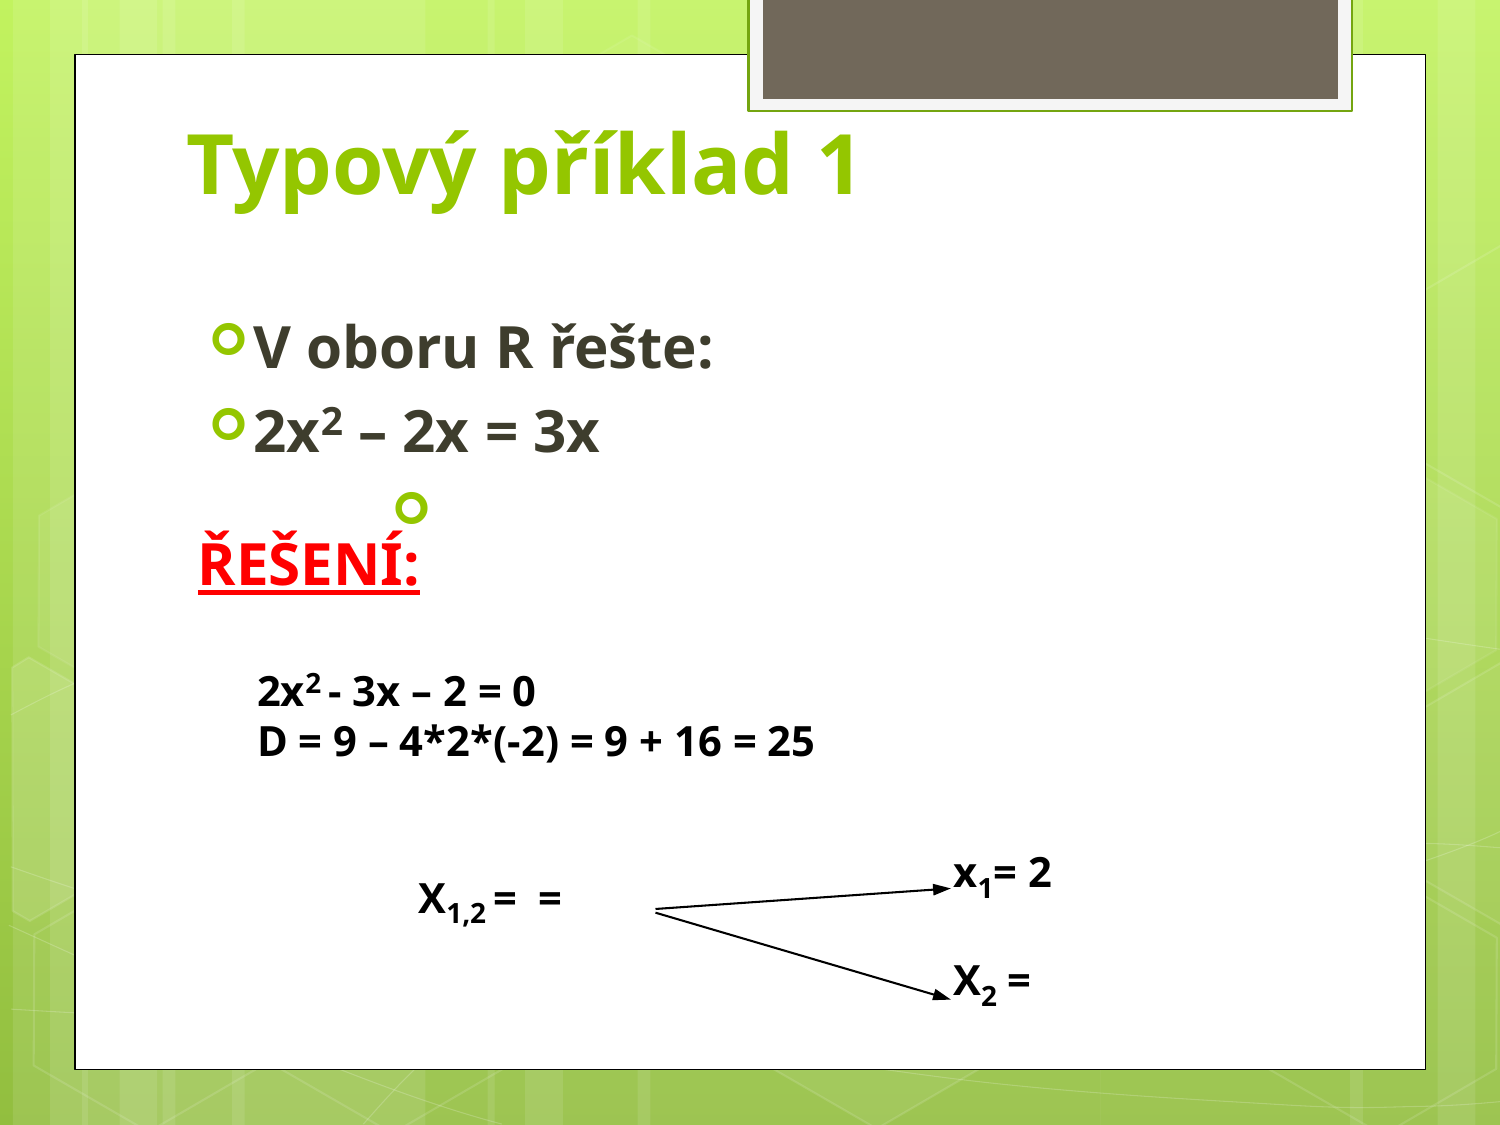

# Typový příklad 1
V oboru R řešte:
2x2 – 2x = 3x
ŘEŠENÍ:
2x2 - 3x – 2 = 0
D = 9 – 4*2*(-2) = 9 + 16 = 25
 x1= 2
 X2 =
X1,2 = =